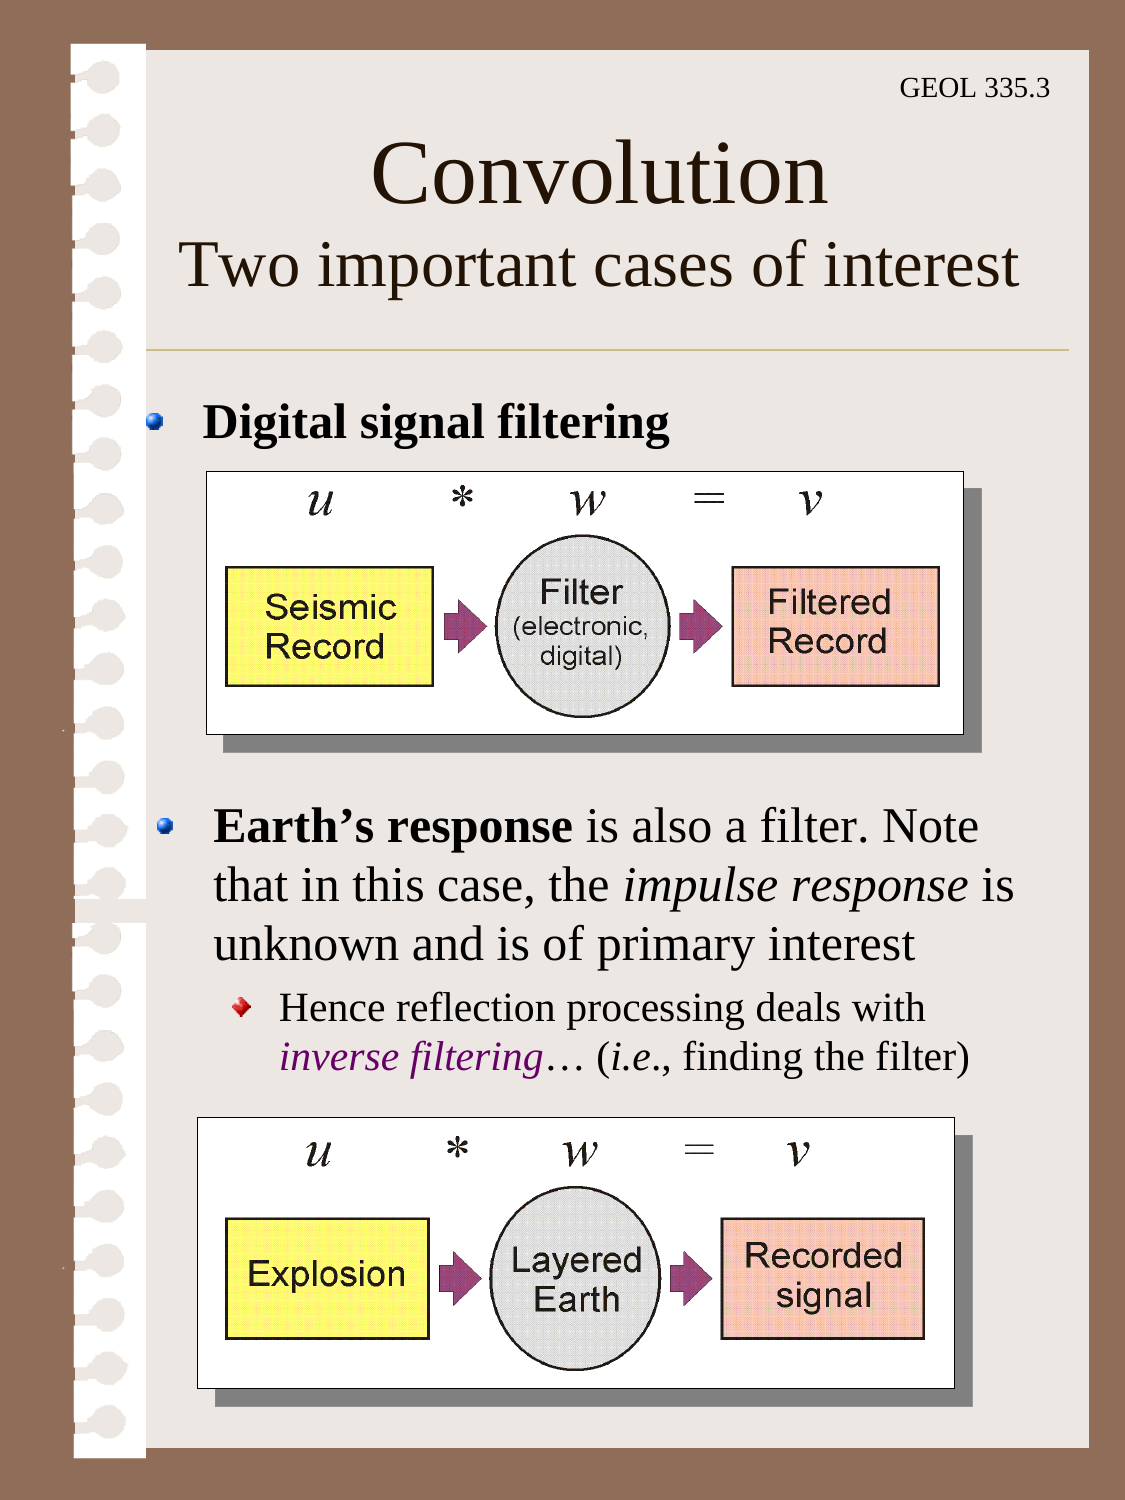

# Convolution Two important cases of interest
Digital signal filtering
Earth’s response is also a filter. Note that in this case, the impulse response is unknown and is of primary interest
Hence reflection processing deals with inverse filtering… (i.e., finding the filter)